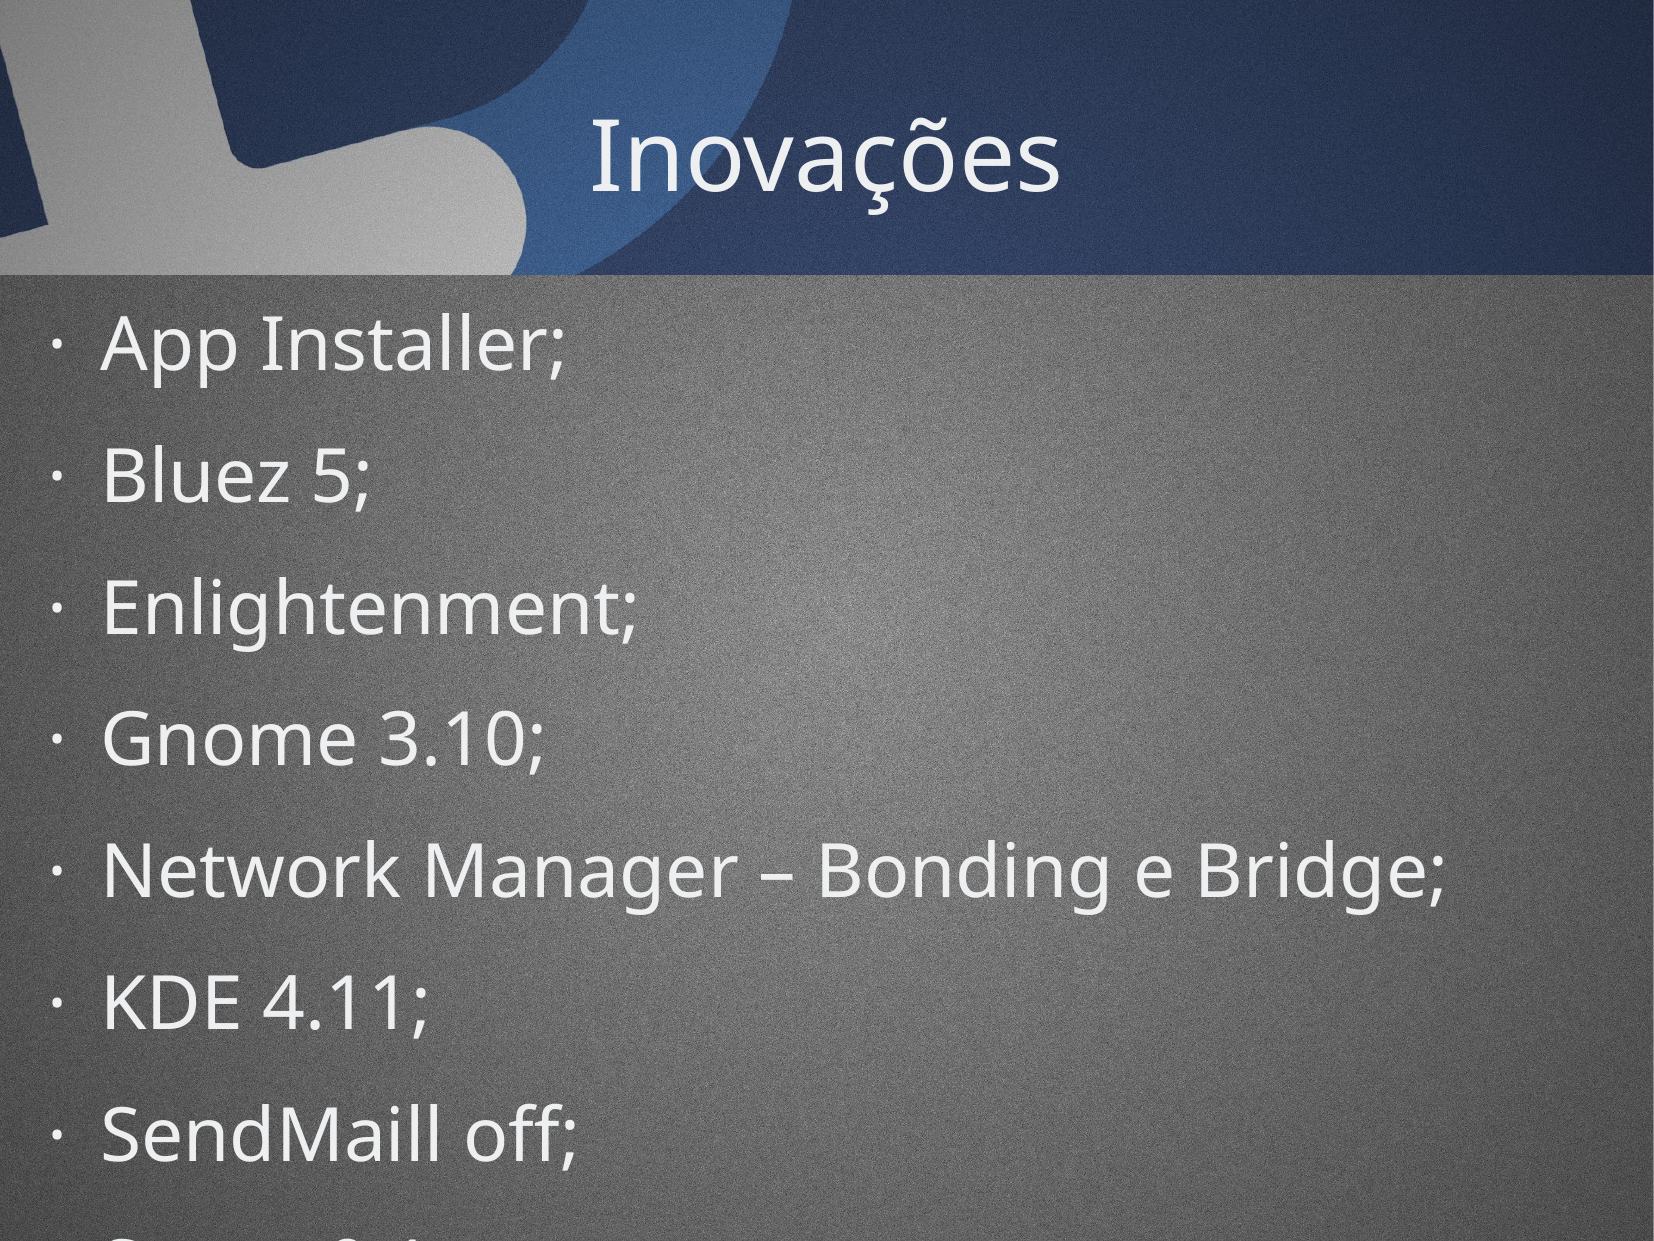

# Inovações
App Installer;
Bluez 5;
Enlightenment;
Gnome 3.10;
Network Manager – Bonding e Bridge;
KDE 4.11;
SendMaill off;
Sugar 0.1